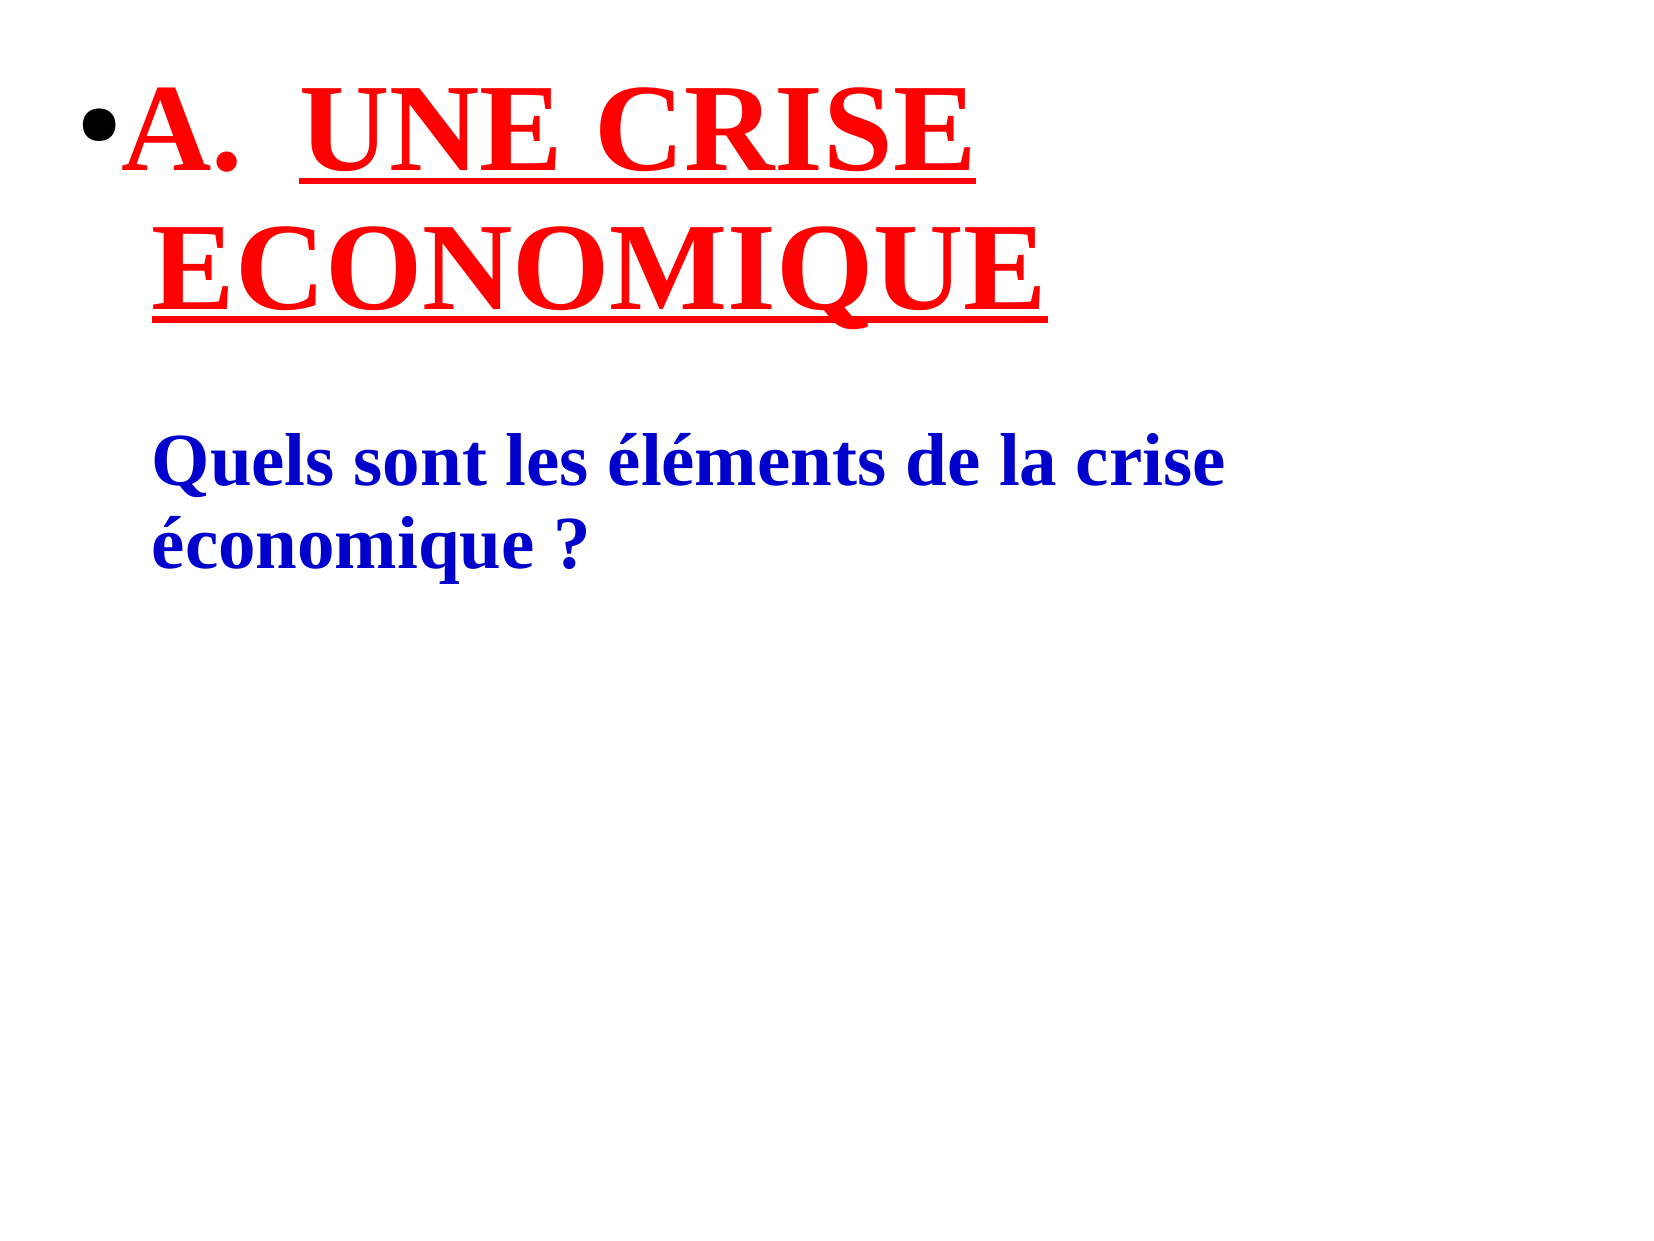

# A.	UNE CRISE ECONOMIQUE Quels sont les éléments de la crise économique ?